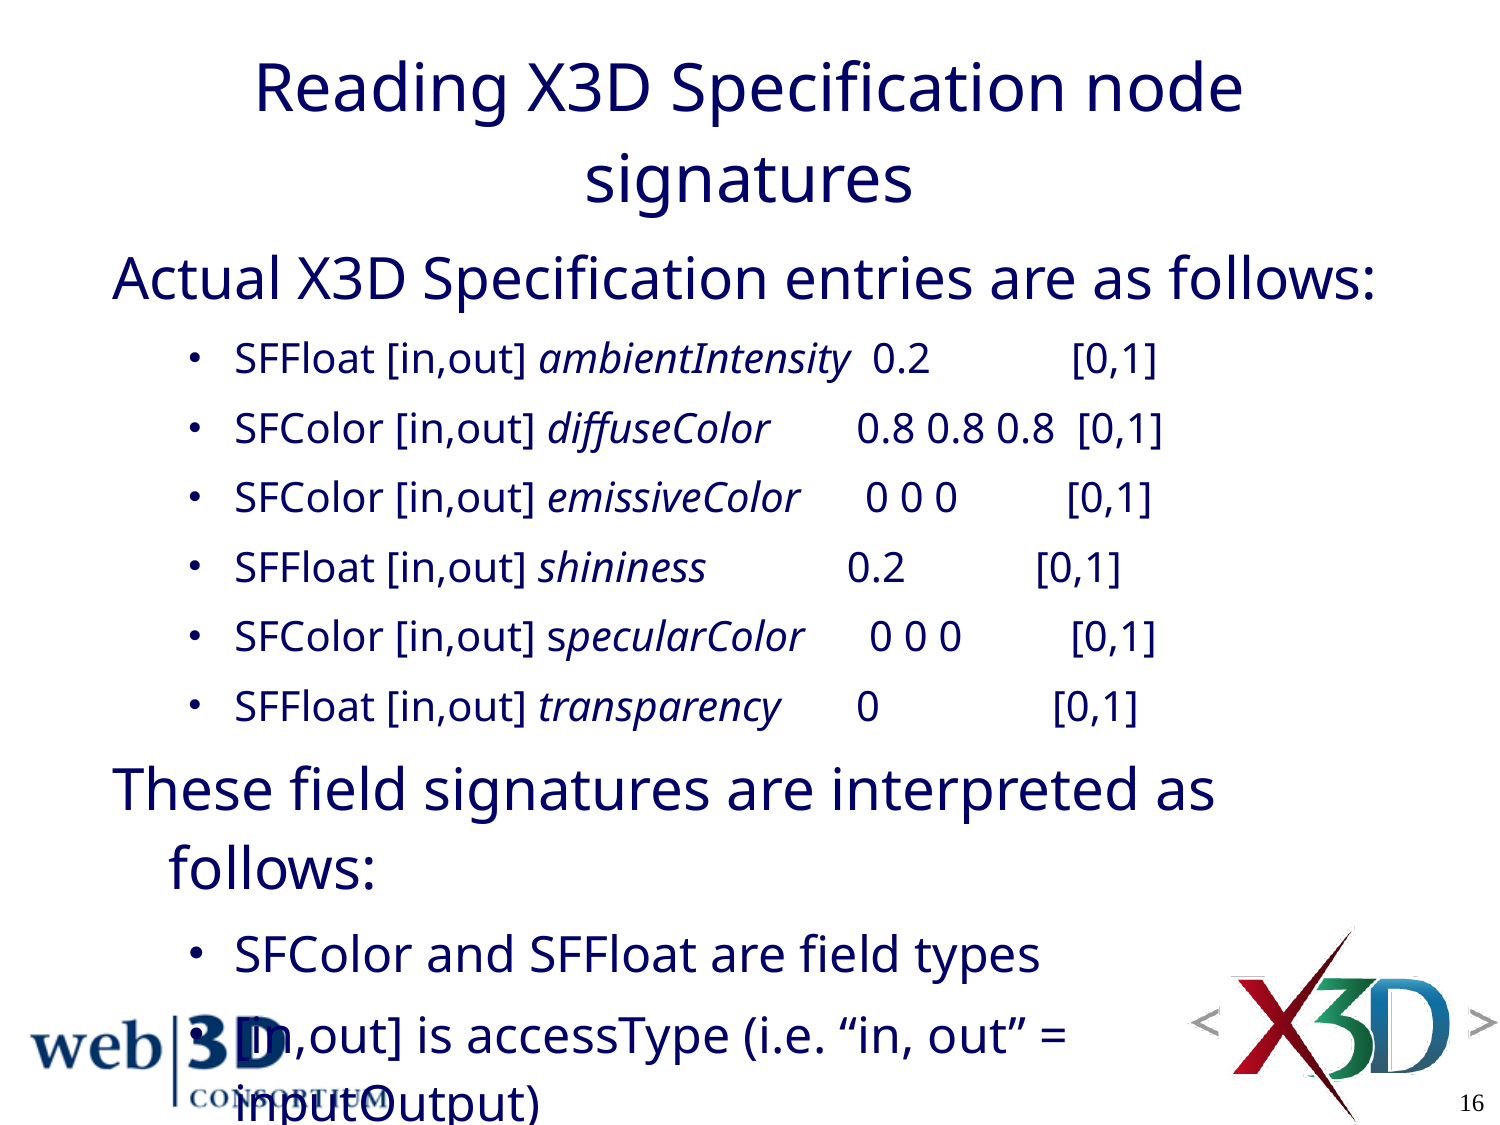

# Reading X3D Specification node signatures
Actual X3D Specification entries are as follows:
SFFloat [in,out] ambientIntensity 0.2 [0,1]
SFColor [in,out] diffuseColor 0.8 0.8 0.8 [0,1]
SFColor [in,out] emissiveColor 0 0 0 [0,1]
SFFloat [in,out] shininess 0.2 [0,1]
SFColor [in,out] specularColor 0 0 0 [0,1]
SFFloat [in,out] transparency 0 [0,1]
These field signatures are interpreted as follows:
SFColor and SFFloat are field types
[in,out] is accessType (i.e. “in, out” = inputOutput)
default value is followed by [min,max] inclusive